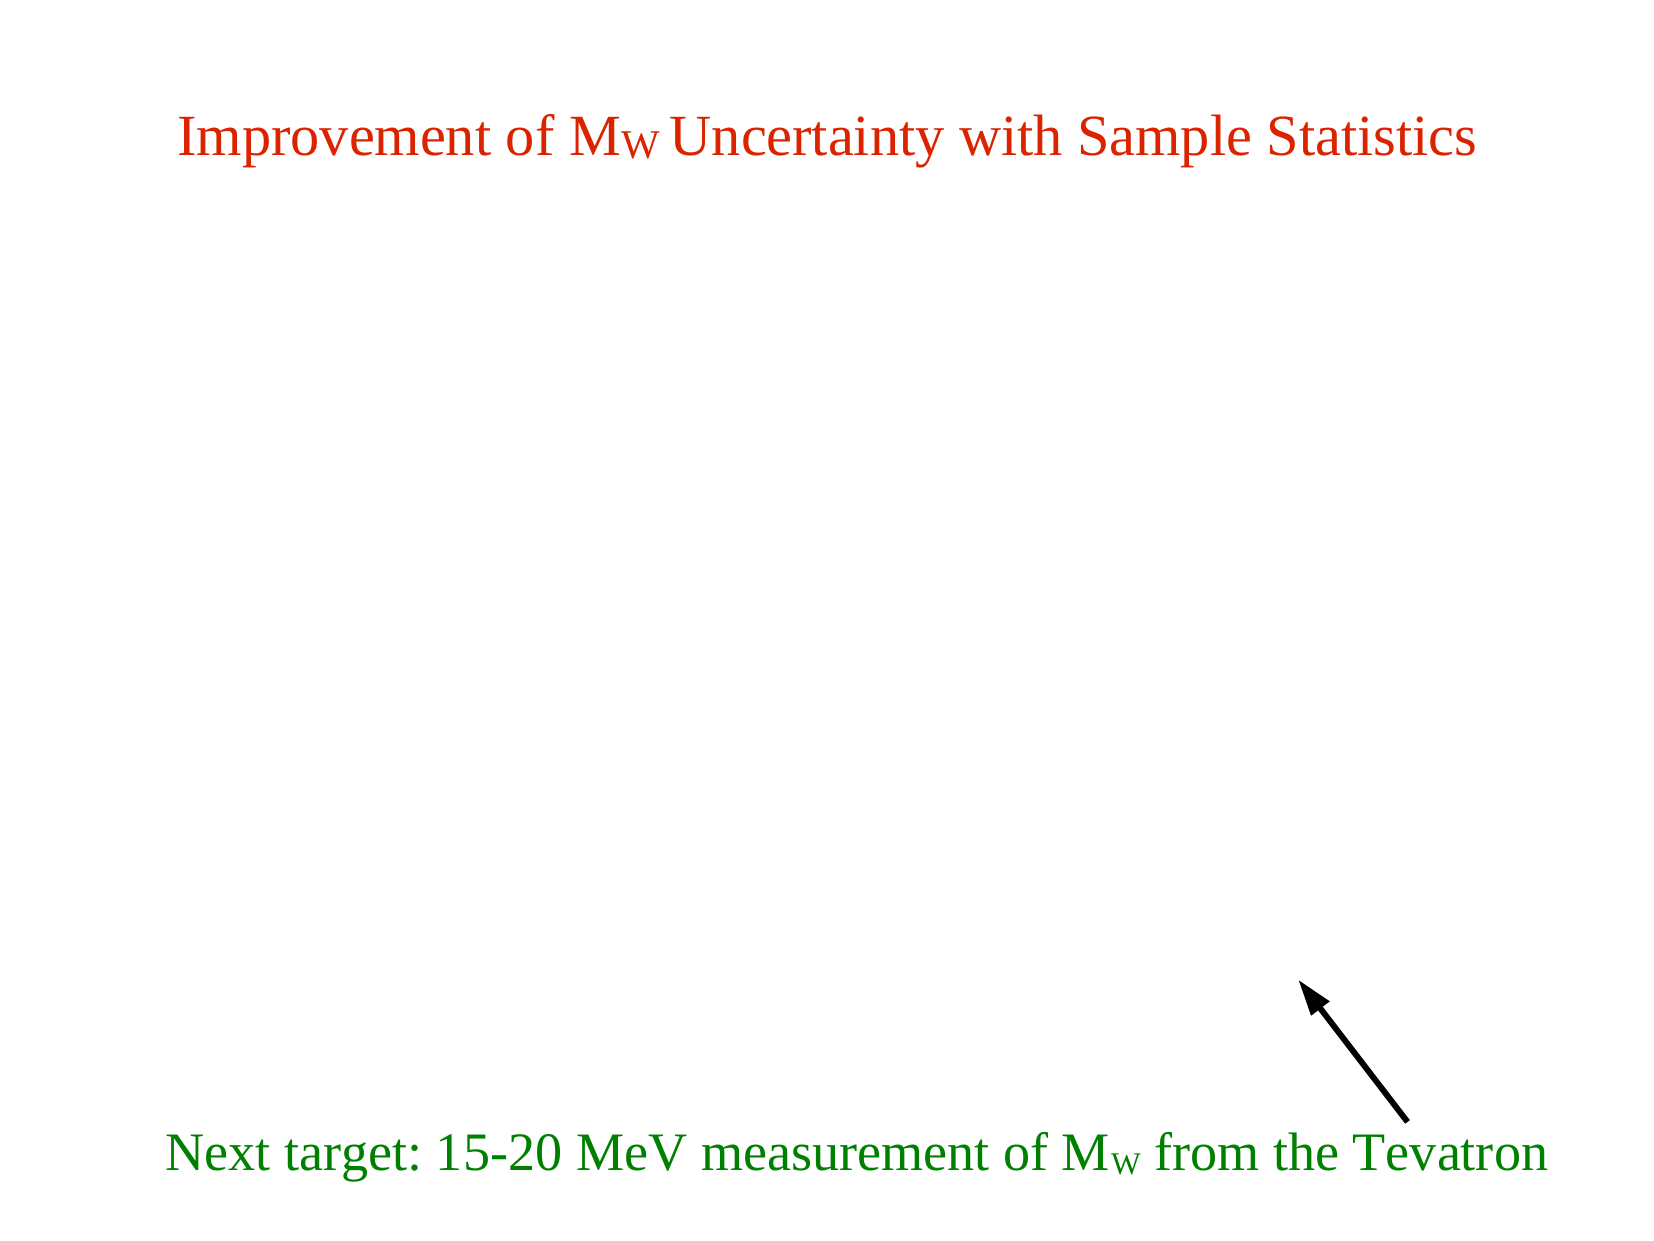

# Improvement of MW Uncertainty with Sample Statistics
Next target: 15-20 MeV measurement of MW from the Tevatron